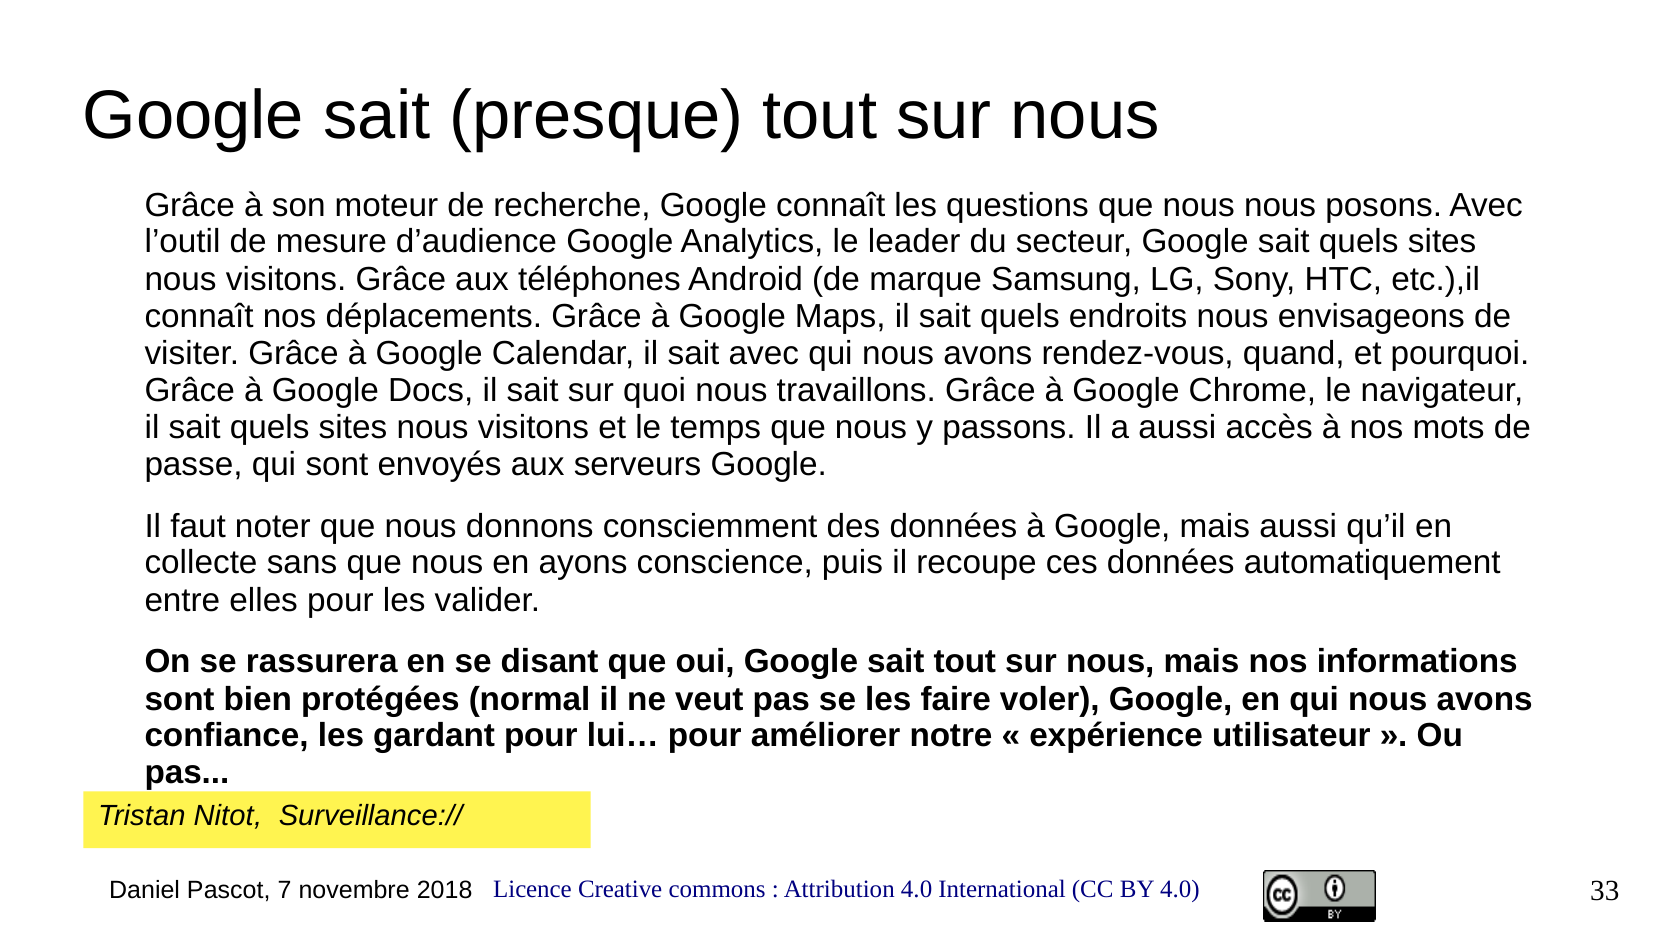

# Google sait (presque) tout sur nous
Grâce à son moteur de recherche, Google connaît les questions que nous nous posons. Avec l’outil de mesure d’audience Google Analytics, le leader du secteur, Google sait quels sites nous visitons. Grâce aux téléphones Android (de marque Samsung, LG, Sony, HTC, etc.),il connaît nos déplacements. Grâce à Google Maps, il sait quels endroits nous envisageons de visiter. Grâce à Google Calendar, il sait avec qui nous avons rendez-vous, quand, et pourquoi. Grâce à Google Docs, il sait sur quoi nous travaillons. Grâce à Google Chrome, le navigateur, il sait quels sites nous visitons et le temps que nous y passons. Il a aussi accès à nos mots de passe, qui sont envoyés aux serveurs Google.
Il faut noter que nous donnons consciemment des données à Google, mais aussi qu’il en collecte sans que nous en ayons conscience, puis il recoupe ces données automatiquement entre elles pour les valider.
On se rassurera en se disant que oui, Google sait tout sur nous, mais nos informations sont bien protégées (normal il ne veut pas se les faire voler), Google, en qui nous avons confiance, les gardant pour lui… pour améliorer notre « expérience utilisateur ». Ou pas...
Tristan Nitot, Surveillance://
33